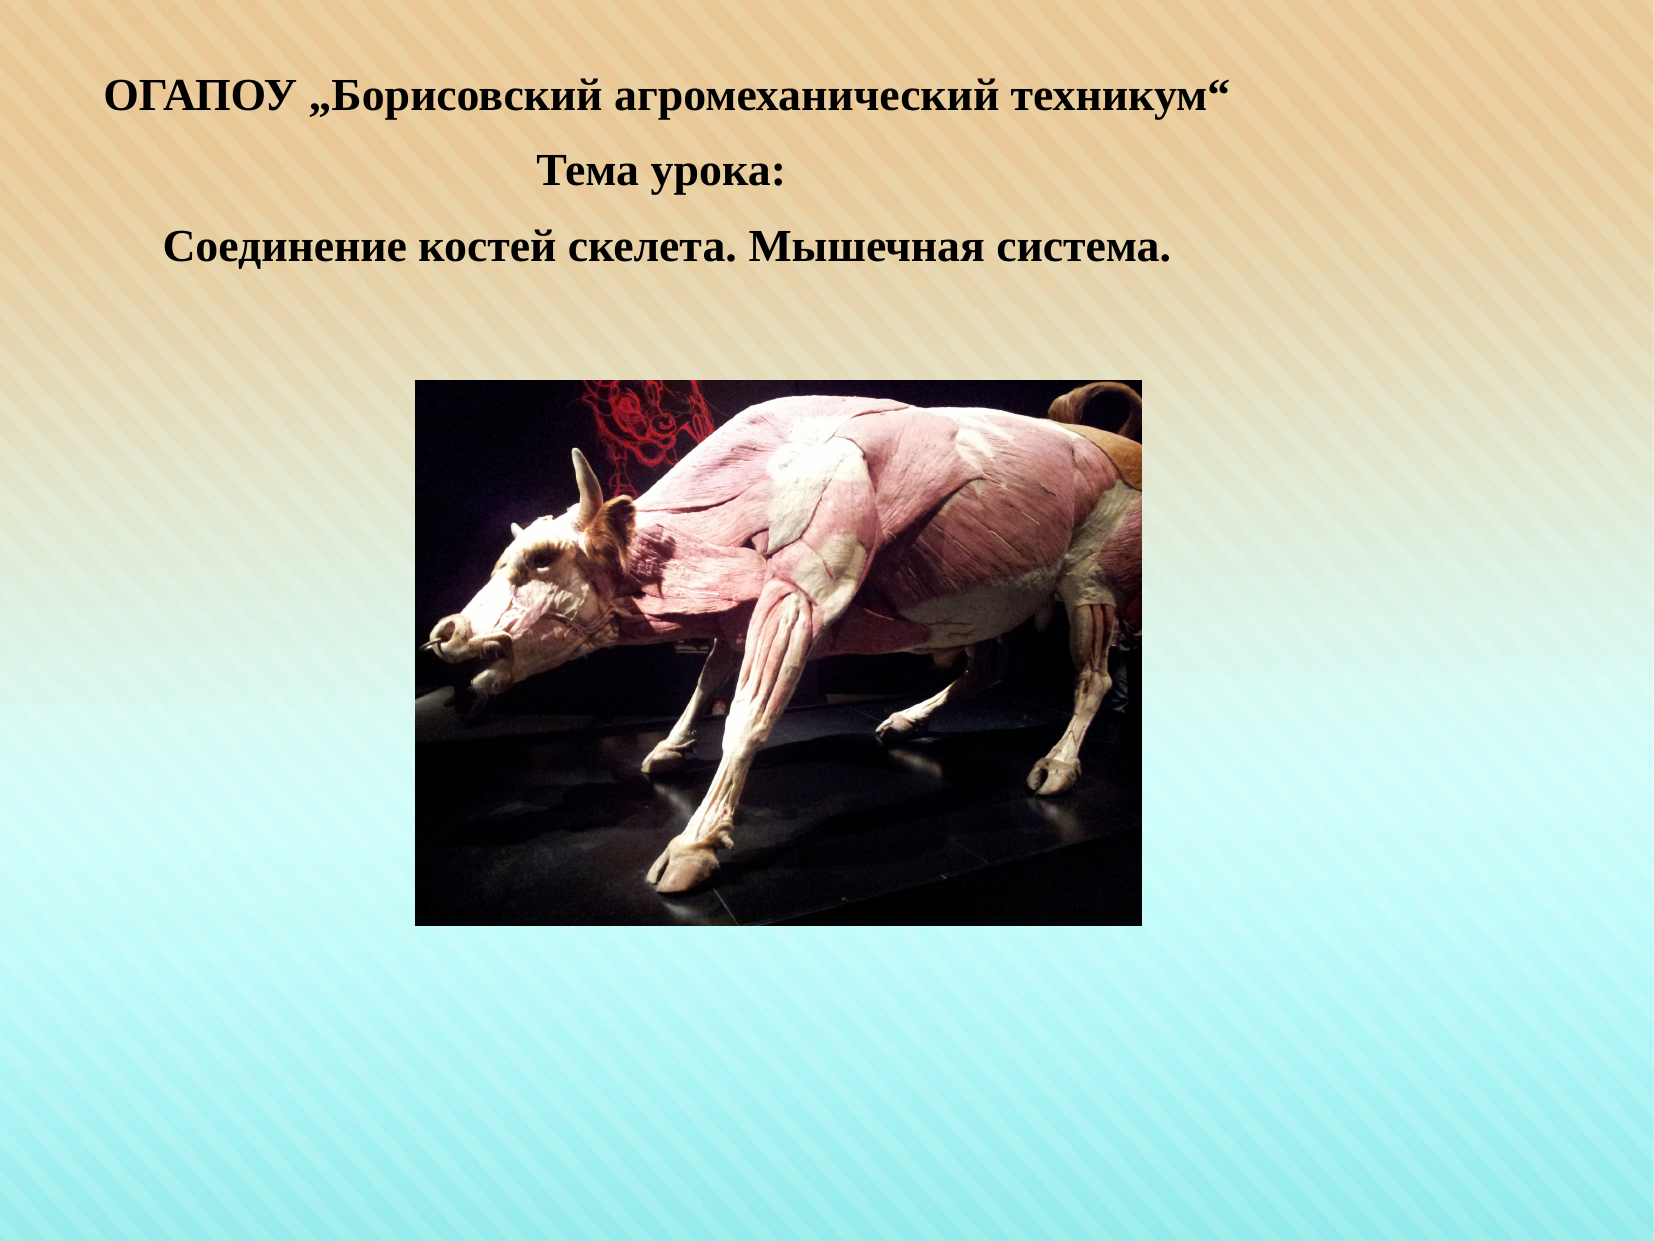

ОГАПОУ „Борисовский агромеханический техникум“
Тема урока:
Соединение костей скелета. Мышечная система.
#